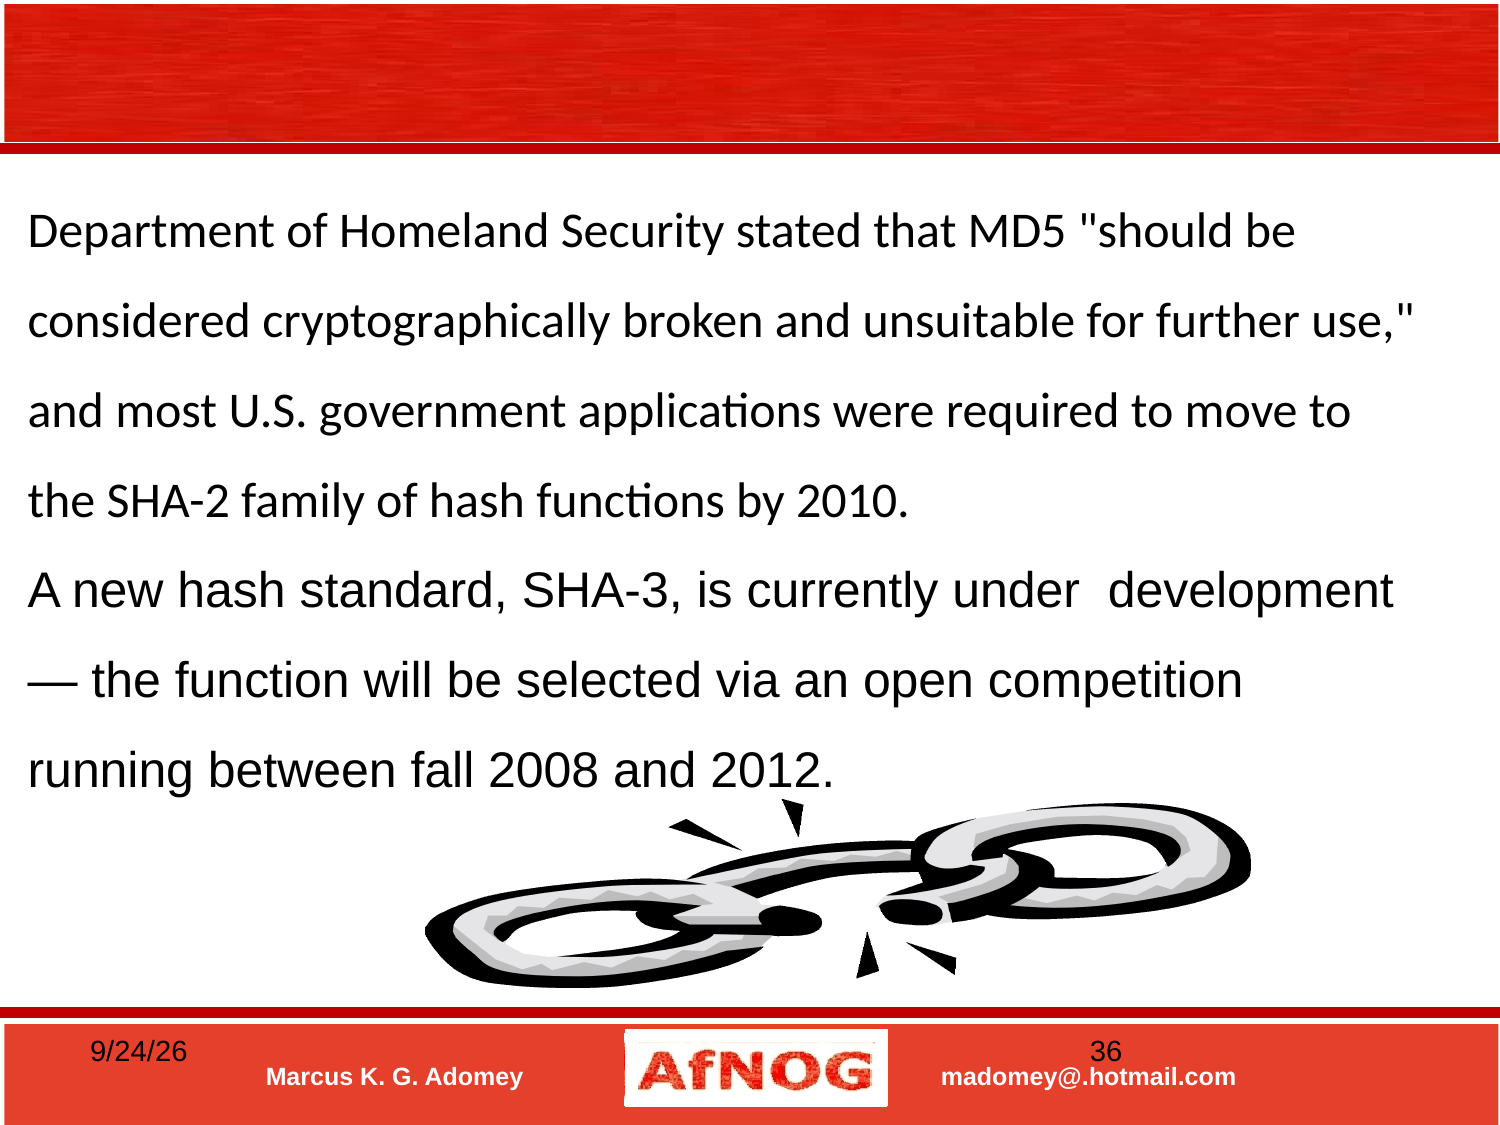

Department of Homeland Security stated that MD5 "should be considered cryptographically broken and unsuitable for further use," and most U.S. government applications were required to move to the SHA-2 family of hash functions by 2010.
A new hash standard, SHA-3, is currently under development — the function will be selected via an open competition running between fall 2008 and 2012.